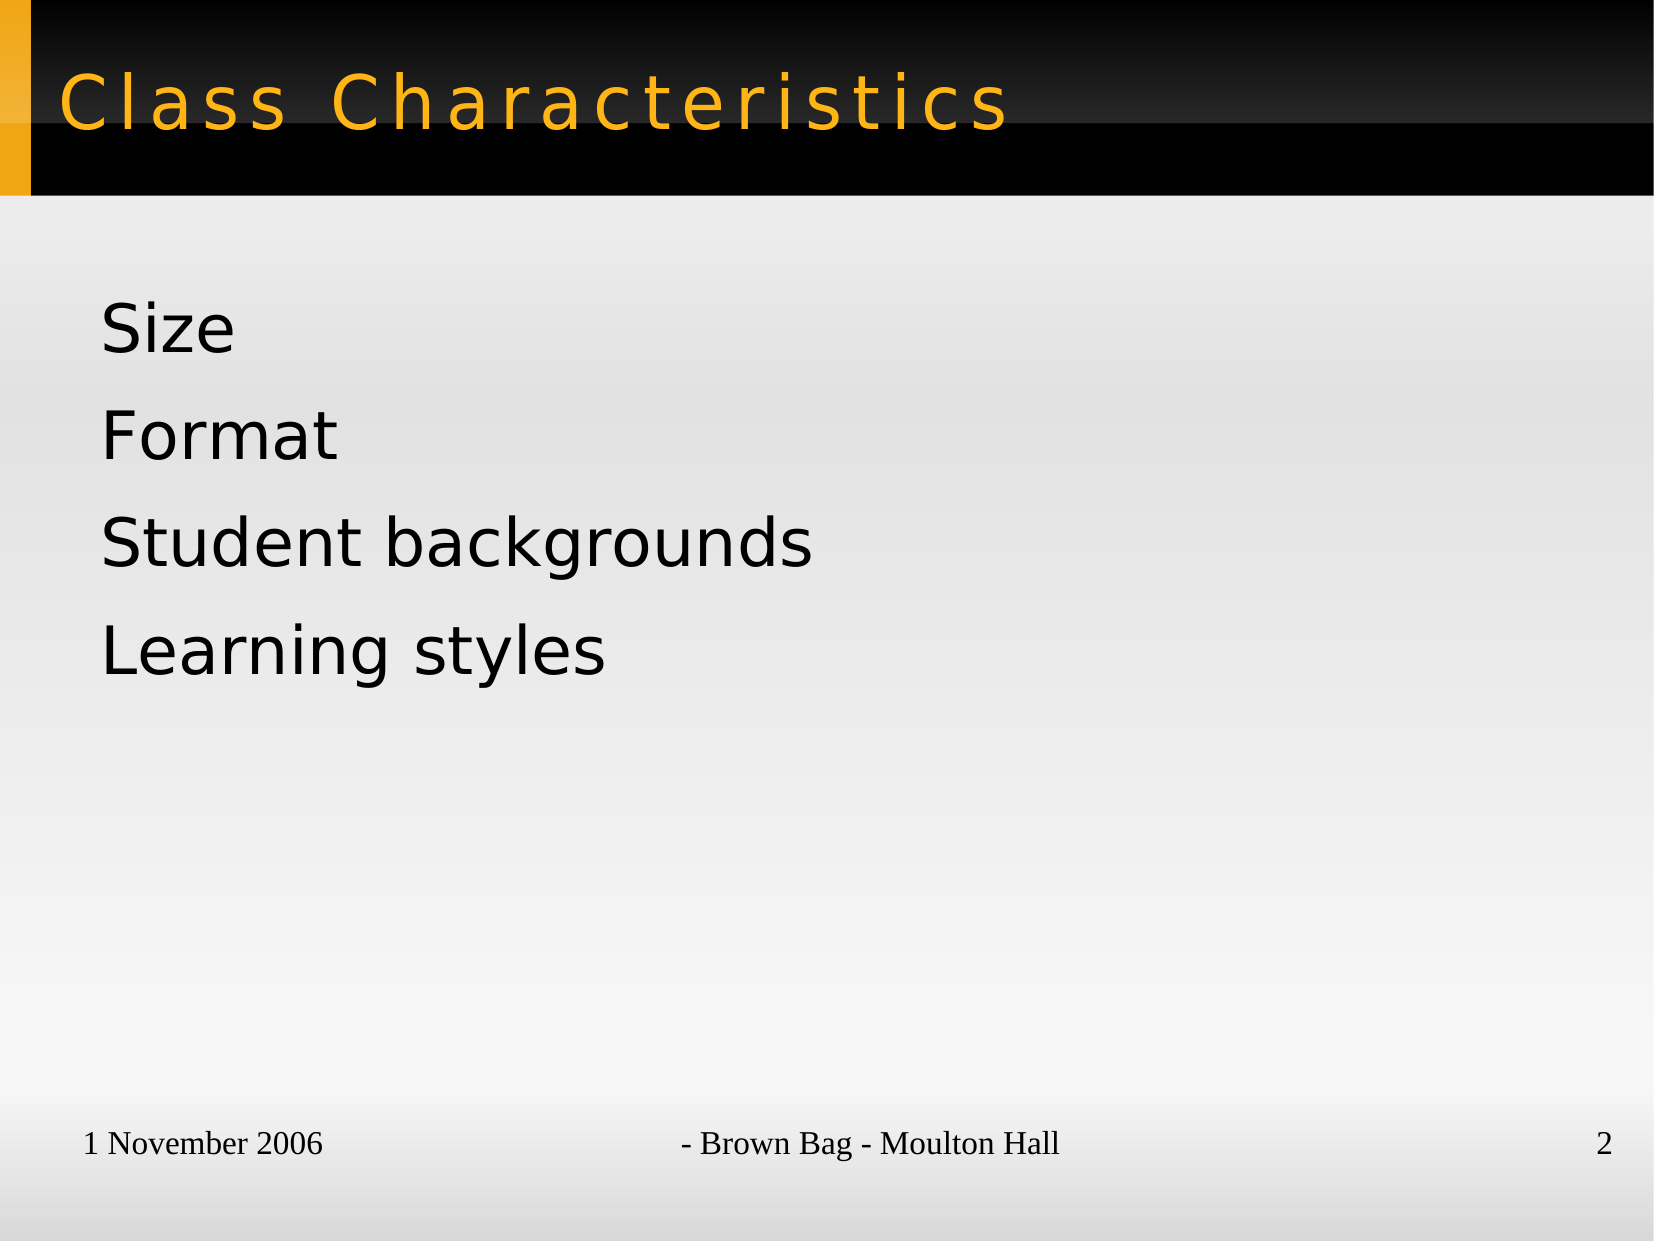

# Class Characteristics
Size
Format
Student backgrounds
Learning styles
1 November 2006
Brown Bag - Moulton Hall
2